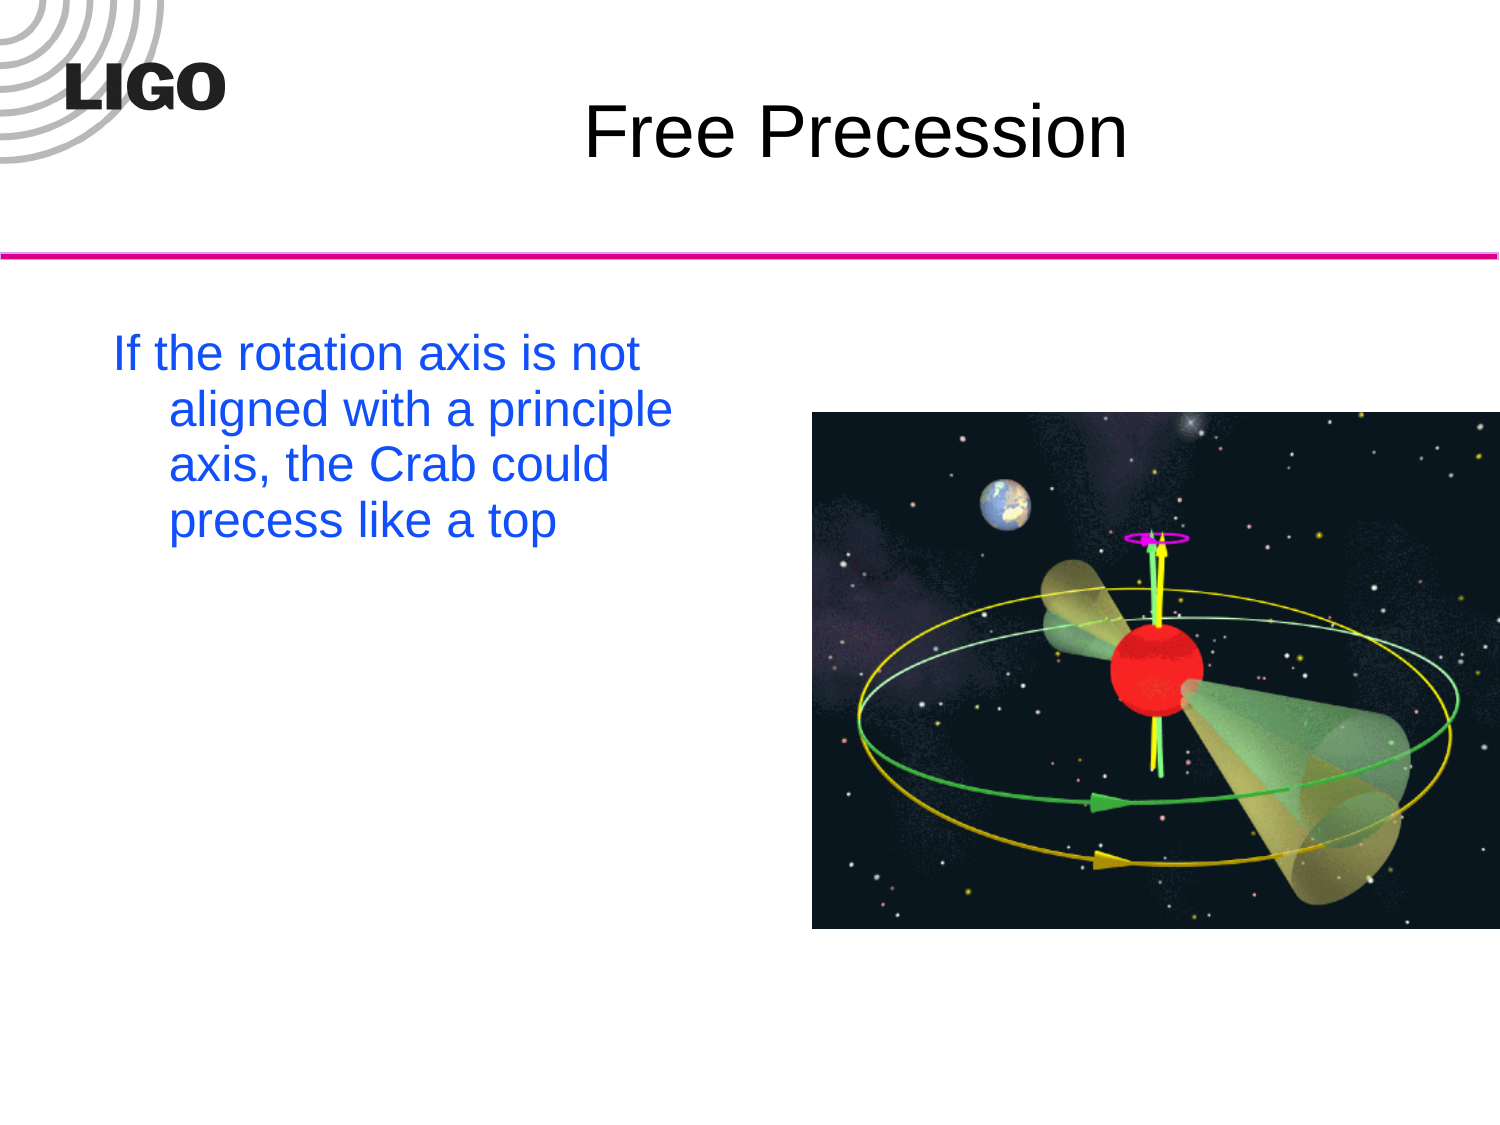

# Free Precession
If the rotation axis is not aligned with a principle axis, the Crab could precess like a top